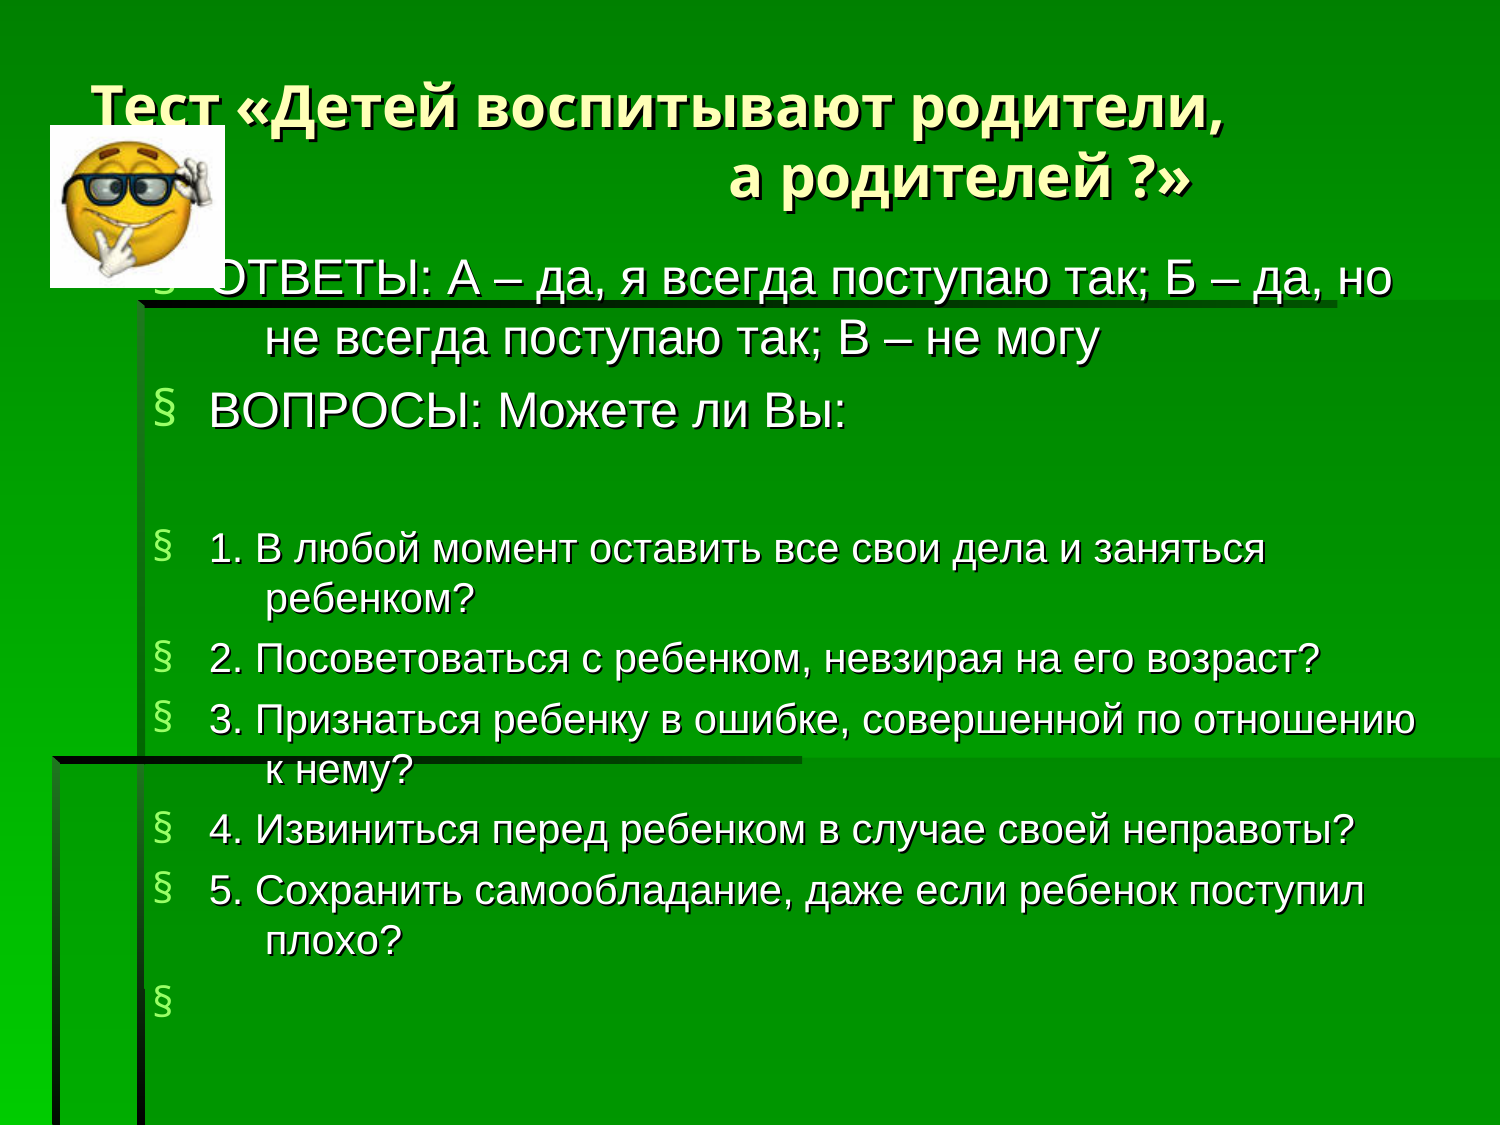

# Тест «Детей воспитывают родители, а родителей ?»
ОТВЕТЫ: А – да, я всегда поступаю так; Б – да, но не всегда поступаю так; В – не могу
ВОПРОСЫ: Можете ли Вы:
1. В любой момент оставить все свои дела и заняться ребенком?
2. Посоветоваться с ребенком, невзирая на его возраст?
3. Признаться ребенку в ошибке, совершенной по отношению к нему?
4. Извиниться перед ребенком в случае своей неправоты?
5. Сохранить самообладание, даже если ребенок поступил плохо?